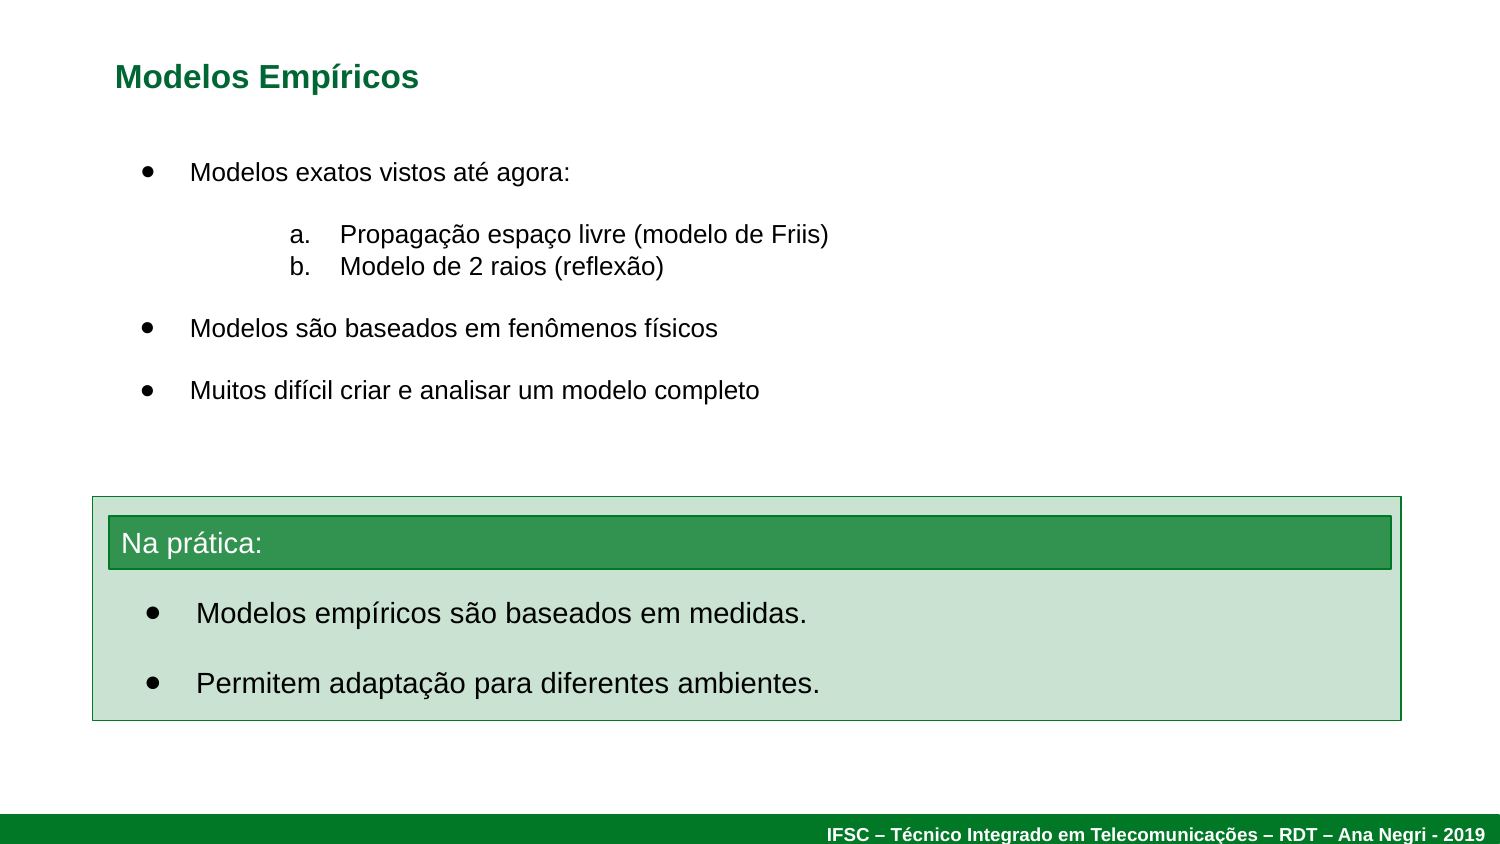

Modelos Empíricos
Modelos exatos vistos até agora:
Propagação espaço livre (modelo de Friis)
Modelo de 2 raios (reflexão)
Modelos são baseados em fenômenos físicos
Muitos difícil criar e analisar um modelo completo
Na prática:
Modelos empíricos são baseados em medidas.
Permitem adaptação para diferentes ambientes.
IFSC – Técnico Integrado em Telecomunicações – RDT – Ana Negri - 2019